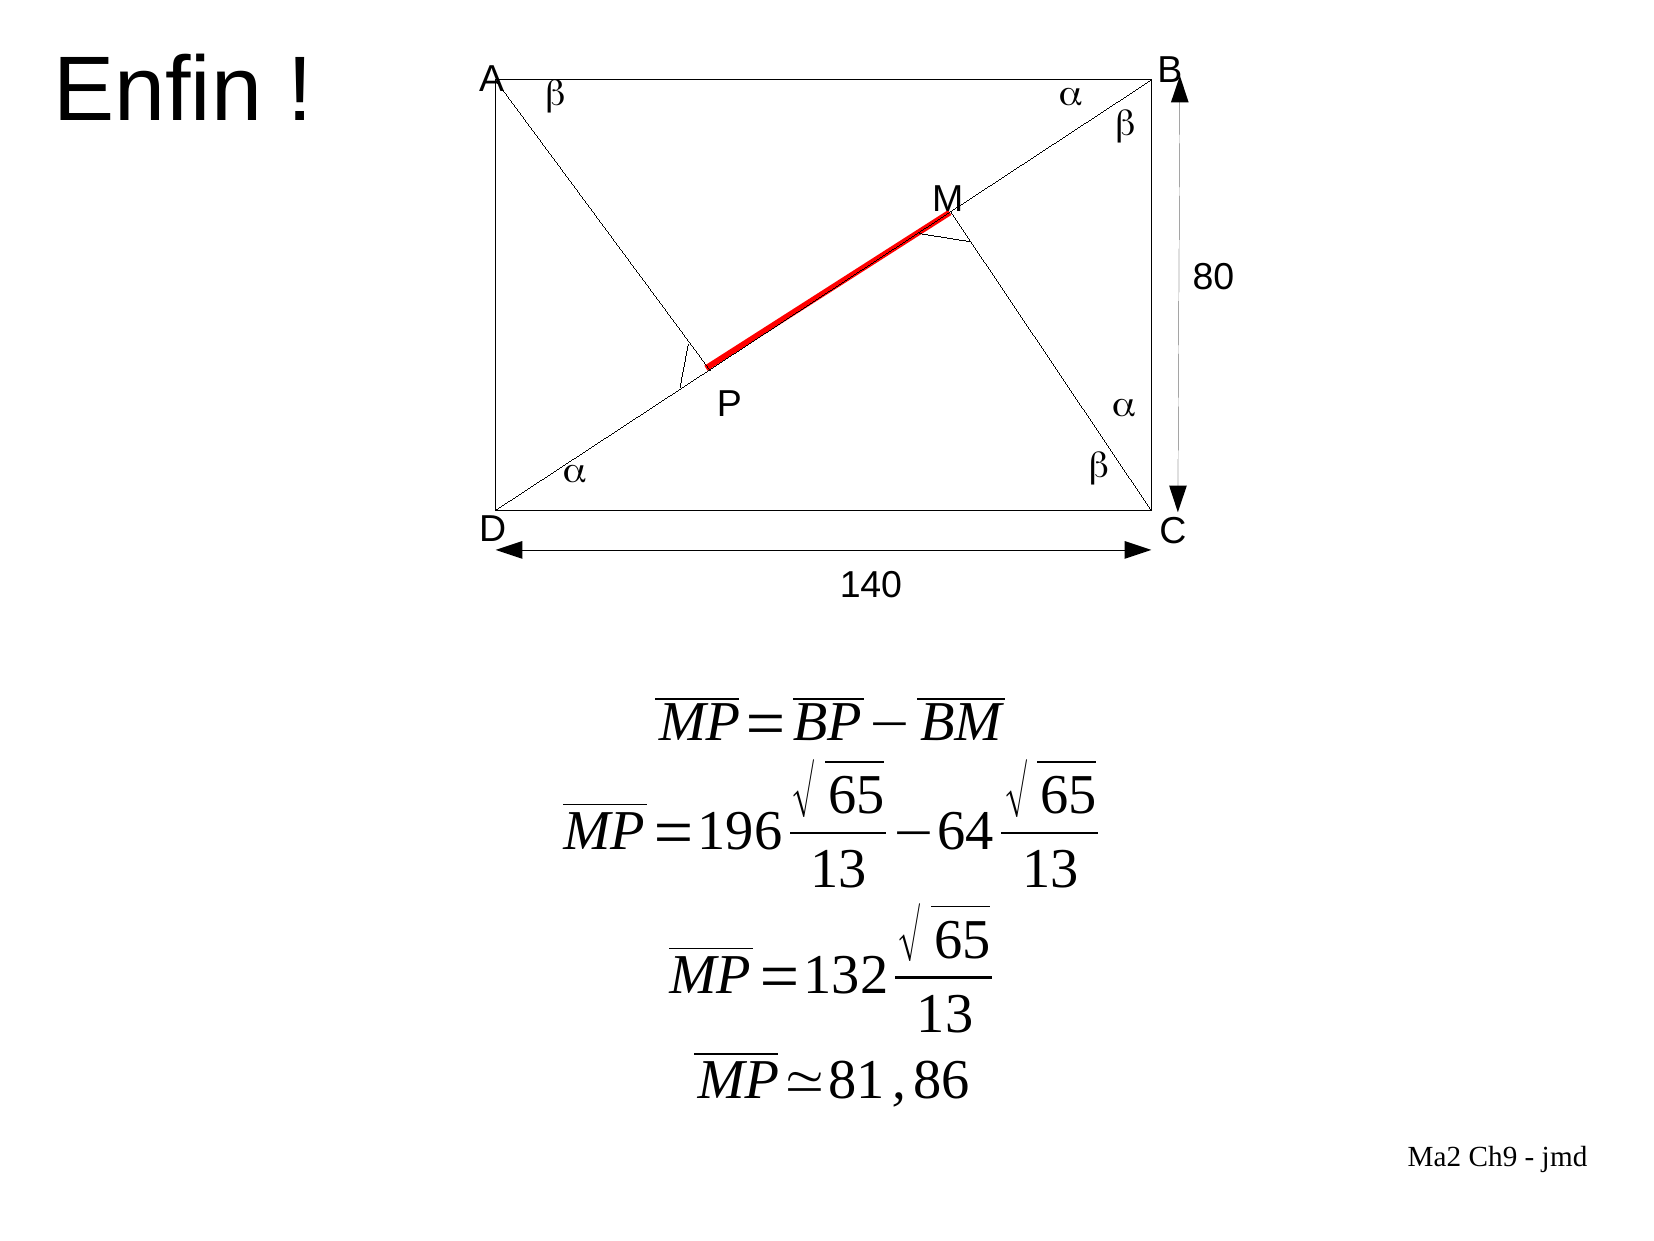

# Enfin !
B
A
M
80
P
D
C
140
b
a
b
a
b
a